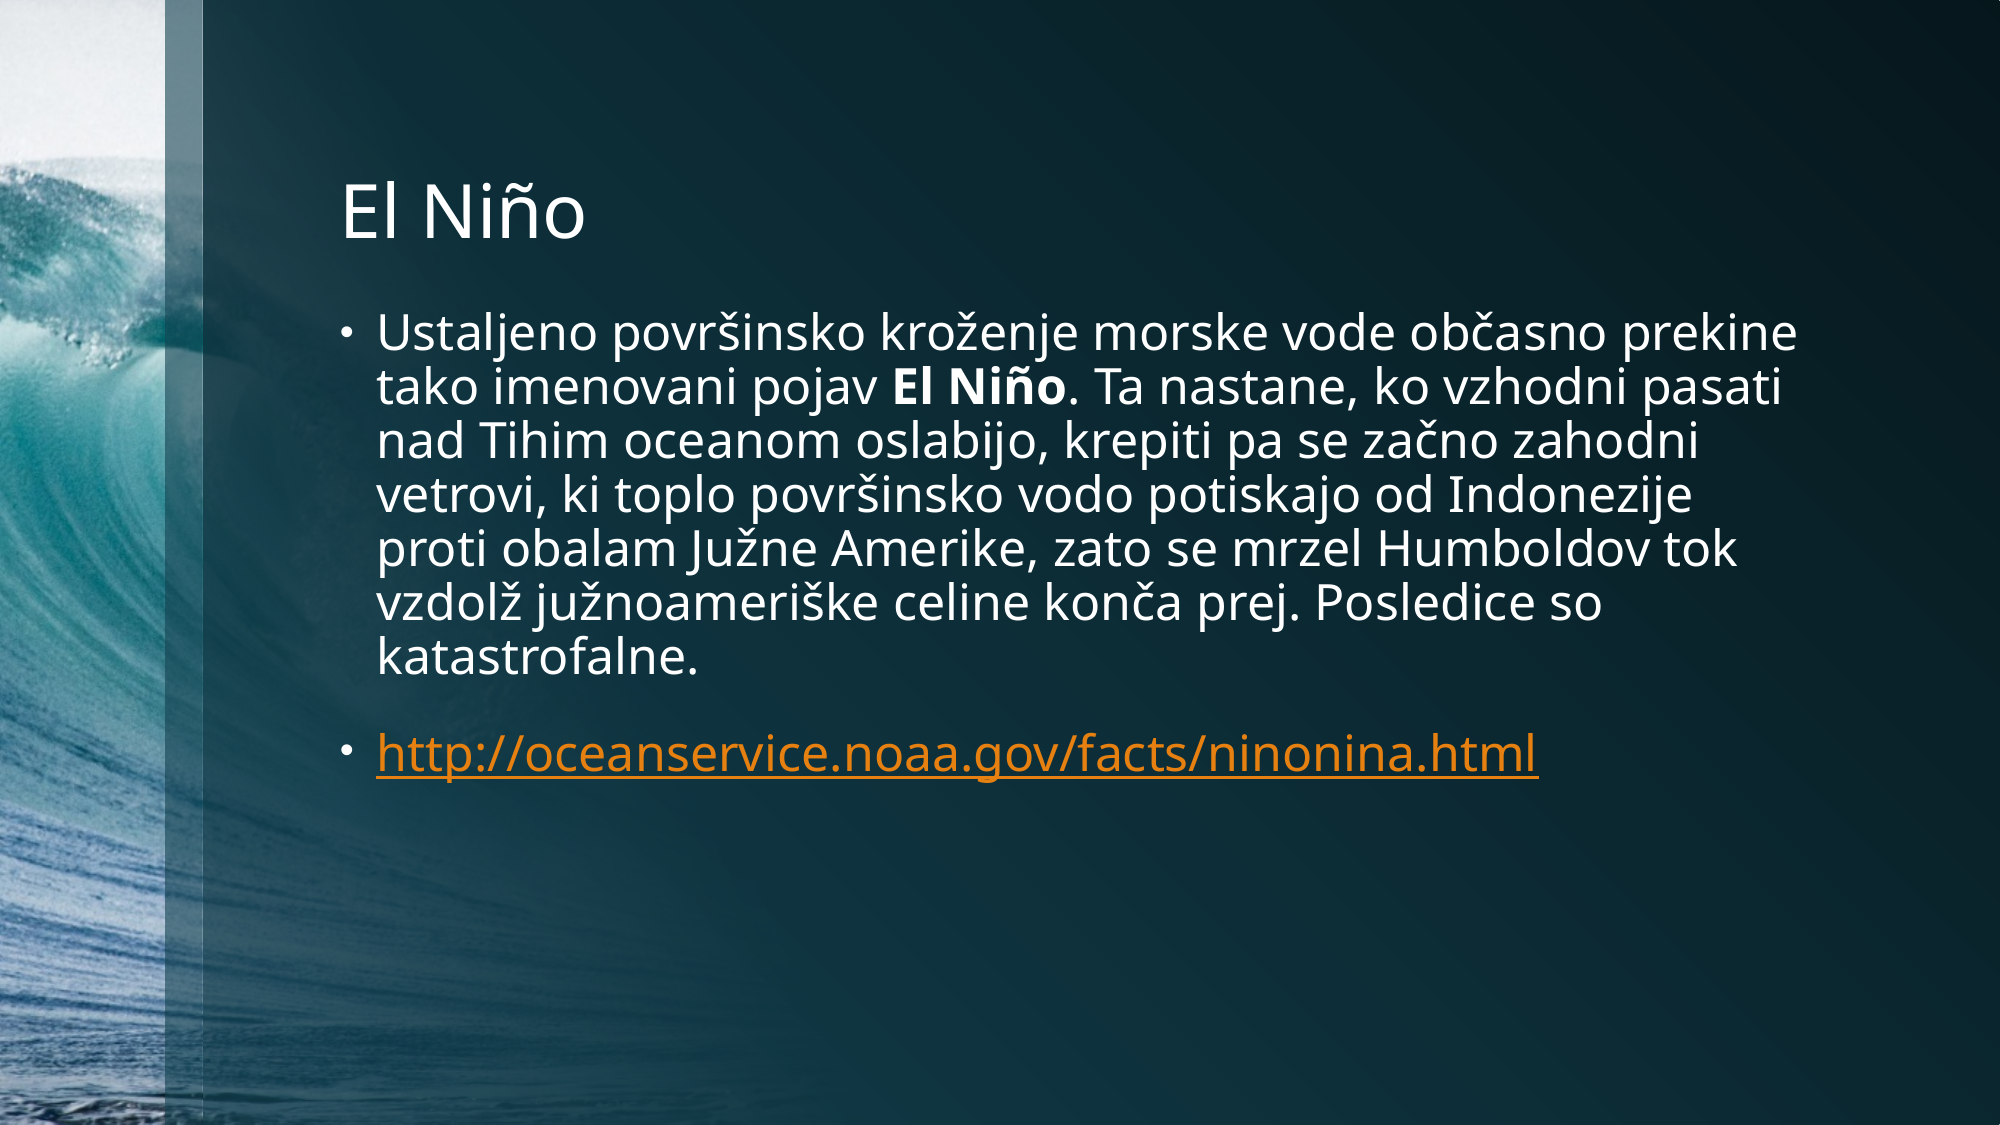

# El Niño
Ustaljeno površinsko kroženje morske vode občasno prekine tako imenovani pojav El Niño. Ta nastane, ko vzhodni pasati nad Tihim oceanom oslabijo, krepiti pa se začno zahodni vetrovi, ki toplo površinsko vodo potiskajo od Indonezije proti obalam Južne Amerike, zato se mrzel Humboldov tok vzdolž južnoameriške celine konča prej. Posledice so katastrofalne.
http://oceanservice.noaa.gov/facts/ninonina.html